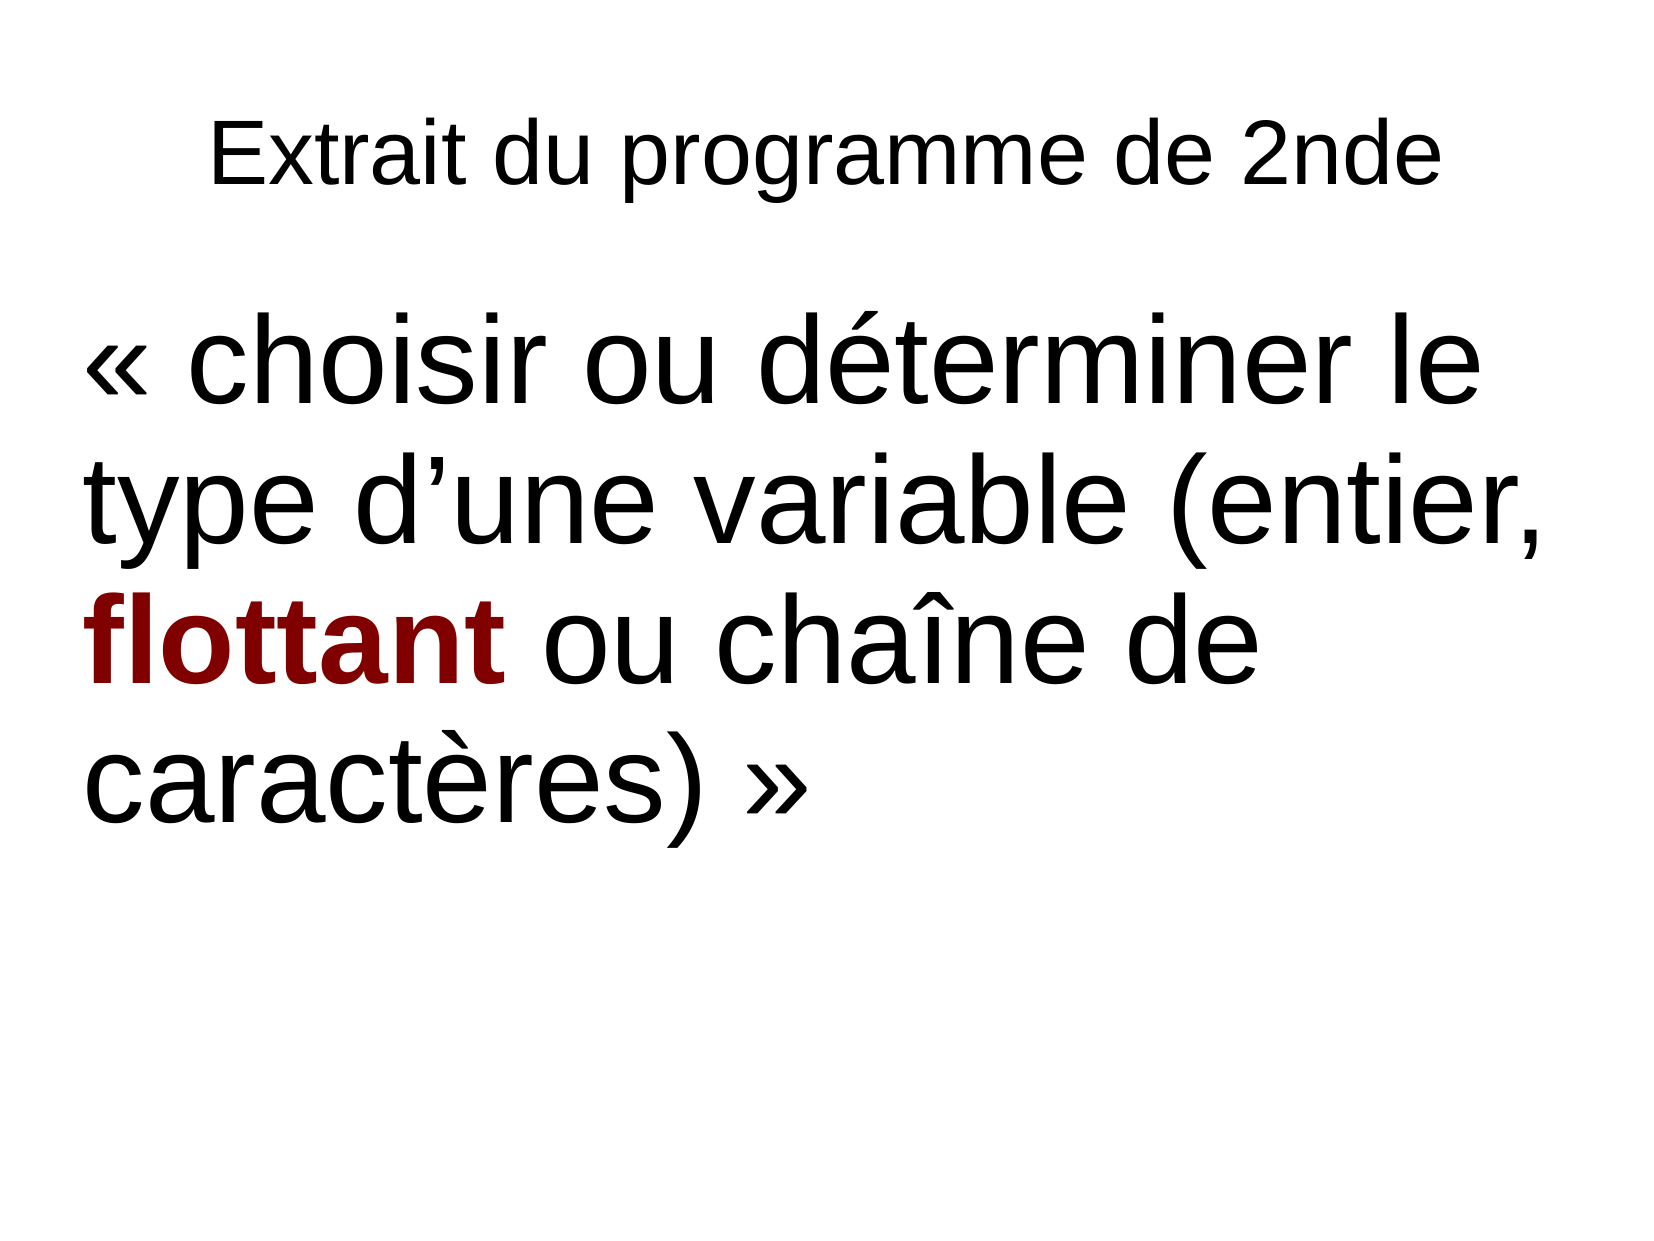

# Extrait du programme de 2nde
« choisir ou déterminer le type d’une variable (entier, flottant ou chaîne de caractères) »